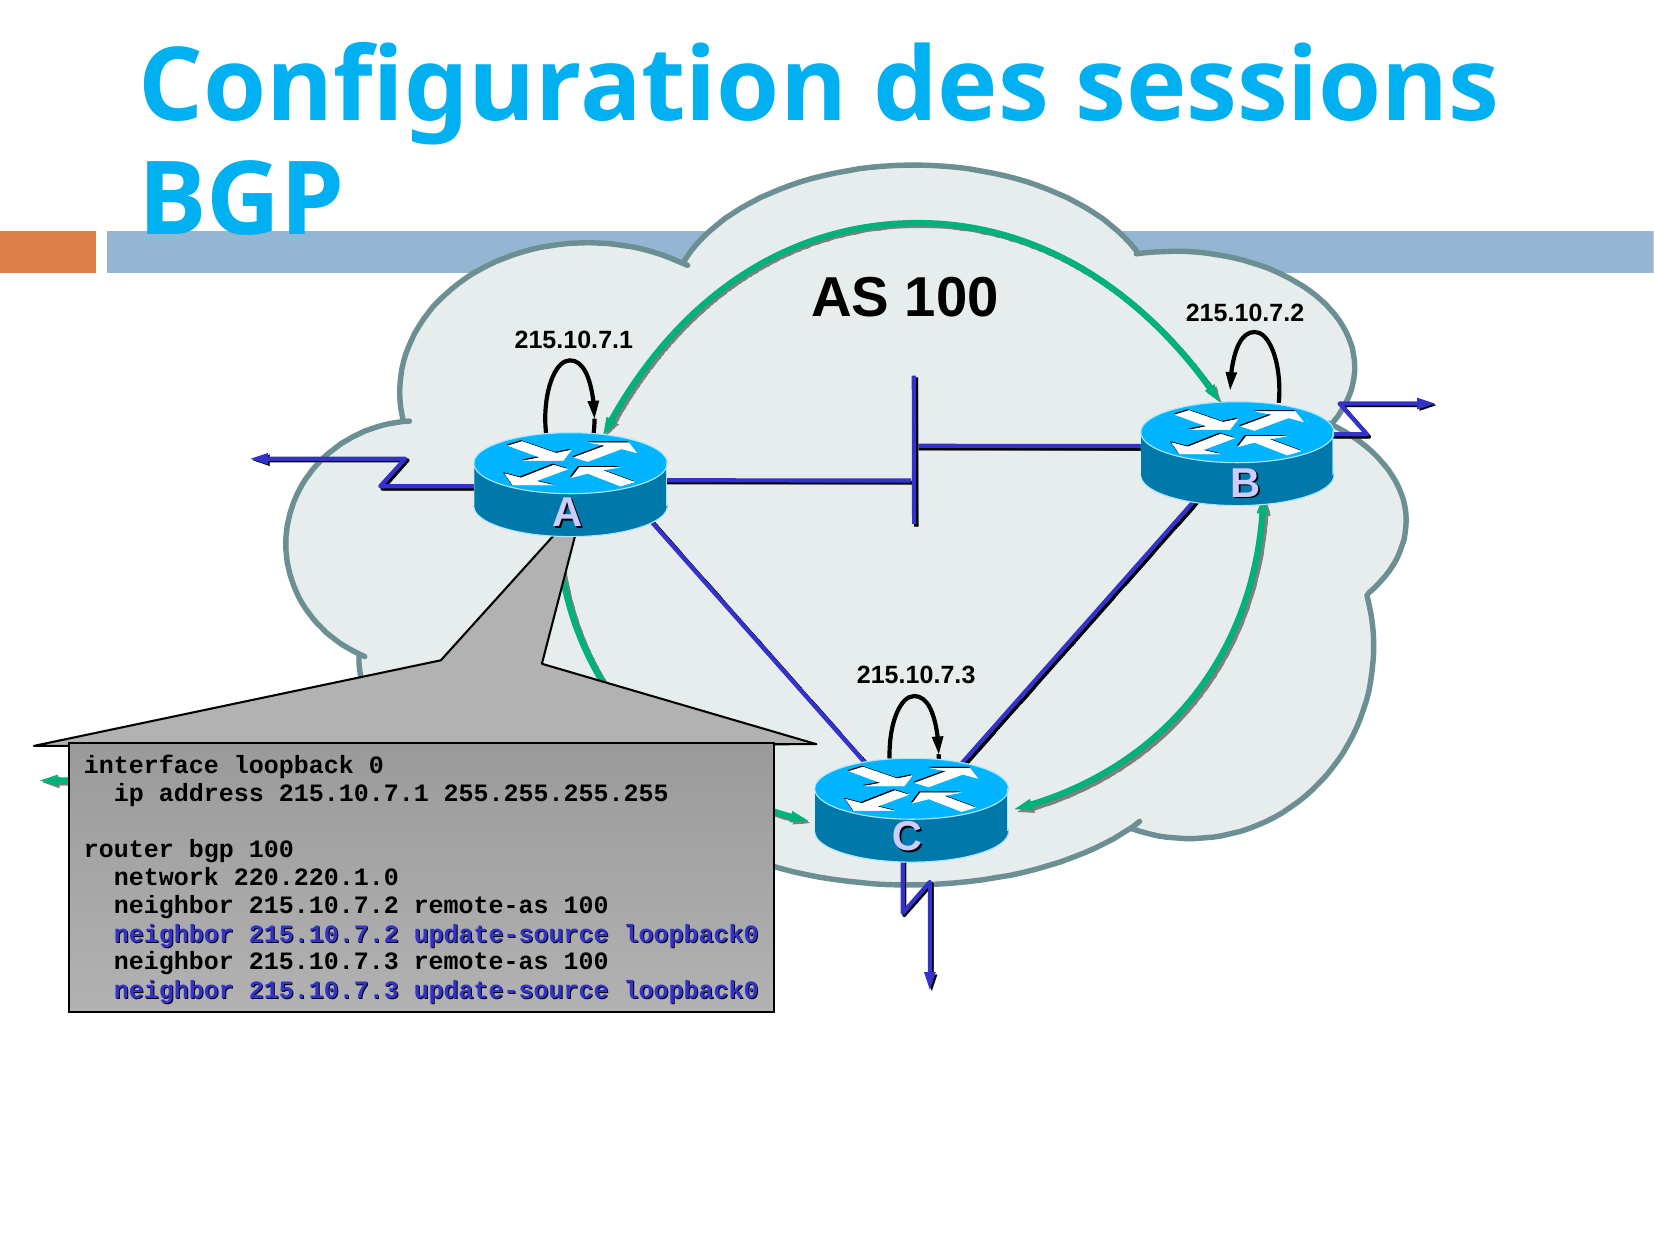

# Configuration des sessions BGP
AS 100
215.10.7.2
215.10.7.1
B
A
A
interface loopback 0
 ip address 215.10.7.1 255.255.255.255
router bgp 100
 network 220.220.1.0
 neighbor 215.10.7.2 remote-as 100
 neighbor 215.10.7.2 update-source loopback0
 neighbor 215.10.7.3 remote-as 100
 neighbor 215.10.7.3 update-source loopback0
215.10.7.3
iBGP TCP/IP
Peer Connection
C